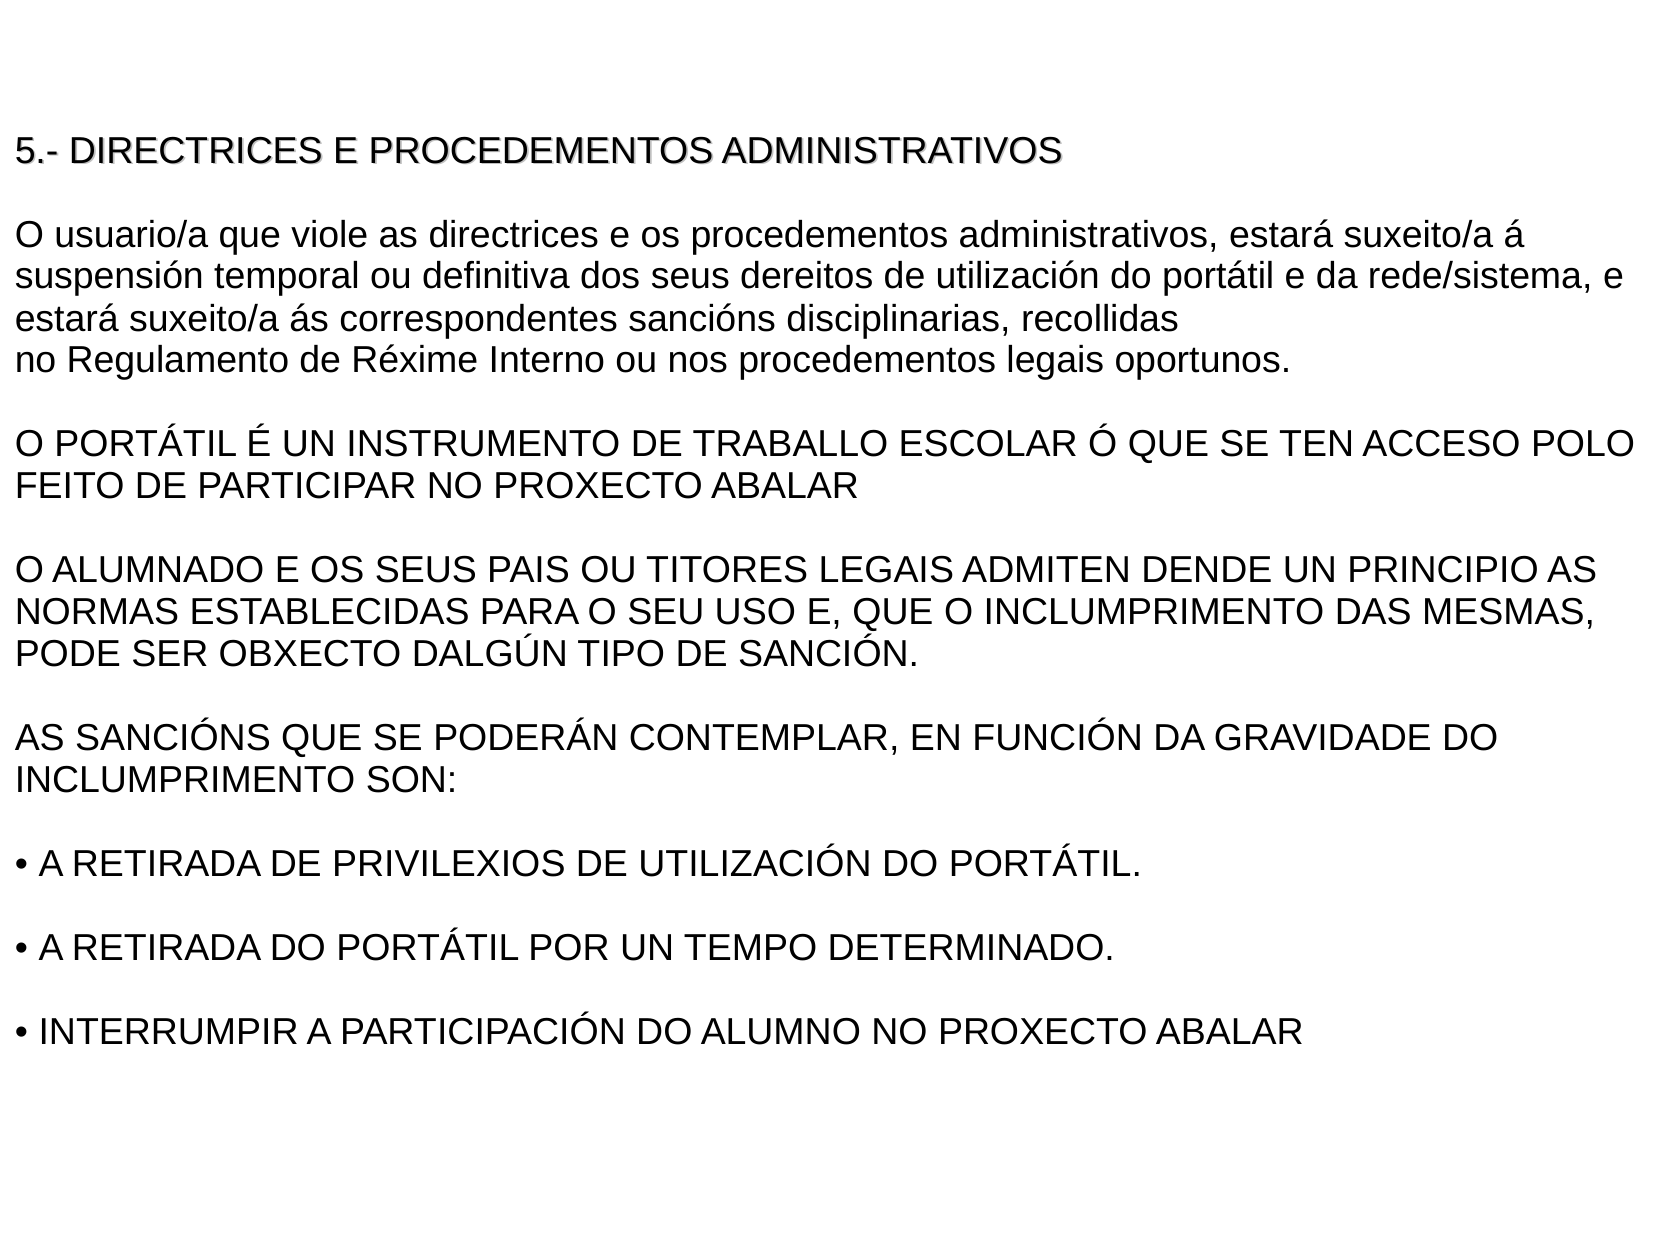

5.- DIRECTRICES E PROCEDEMENTOS ADMINISTRATIVOS
O usuario/a que viole as directrices e os procedementos administrativos, estará suxeito/a á suspensión temporal ou definitiva dos seus dereitos de utilización do portátil e da rede/sistema, e estará suxeito/a ás correspondentes sancións disciplinarias, recollidas
no Regulamento de Réxime Interno ou nos procedementos legais oportunos.
O PORTÁTIL É UN INSTRUMENTO DE TRABALLO ESCOLAR Ó QUE SE TEN ACCESO POLO FEITO DE PARTICIPAR NO PROXECTO ABALAR
O ALUMNADO E OS SEUS PAIS OU TITORES LEGAIS ADMITEN DENDE UN PRINCIPIO AS NORMAS ESTABLECIDAS PARA O SEU USO E, QUE O INCLUMPRIMENTO DAS MESMAS, PODE SER OBXECTO DALGÚN TIPO DE SANCIÓN.
AS SANCIÓNS QUE SE PODERÁN CONTEMPLAR, EN FUNCIÓN DA GRAVIDADE DO INCLUMPRIMENTO SON:
• A RETIRADA DE PRIVILEXIOS DE UTILIZACIÓN DO PORTÁTIL.
• A RETIRADA DO PORTÁTIL POR UN TEMPO DETERMINADO.
• INTERRUMPIR A PARTICIPACIÓN DO ALUMNO NO PROXECTO ABALAR